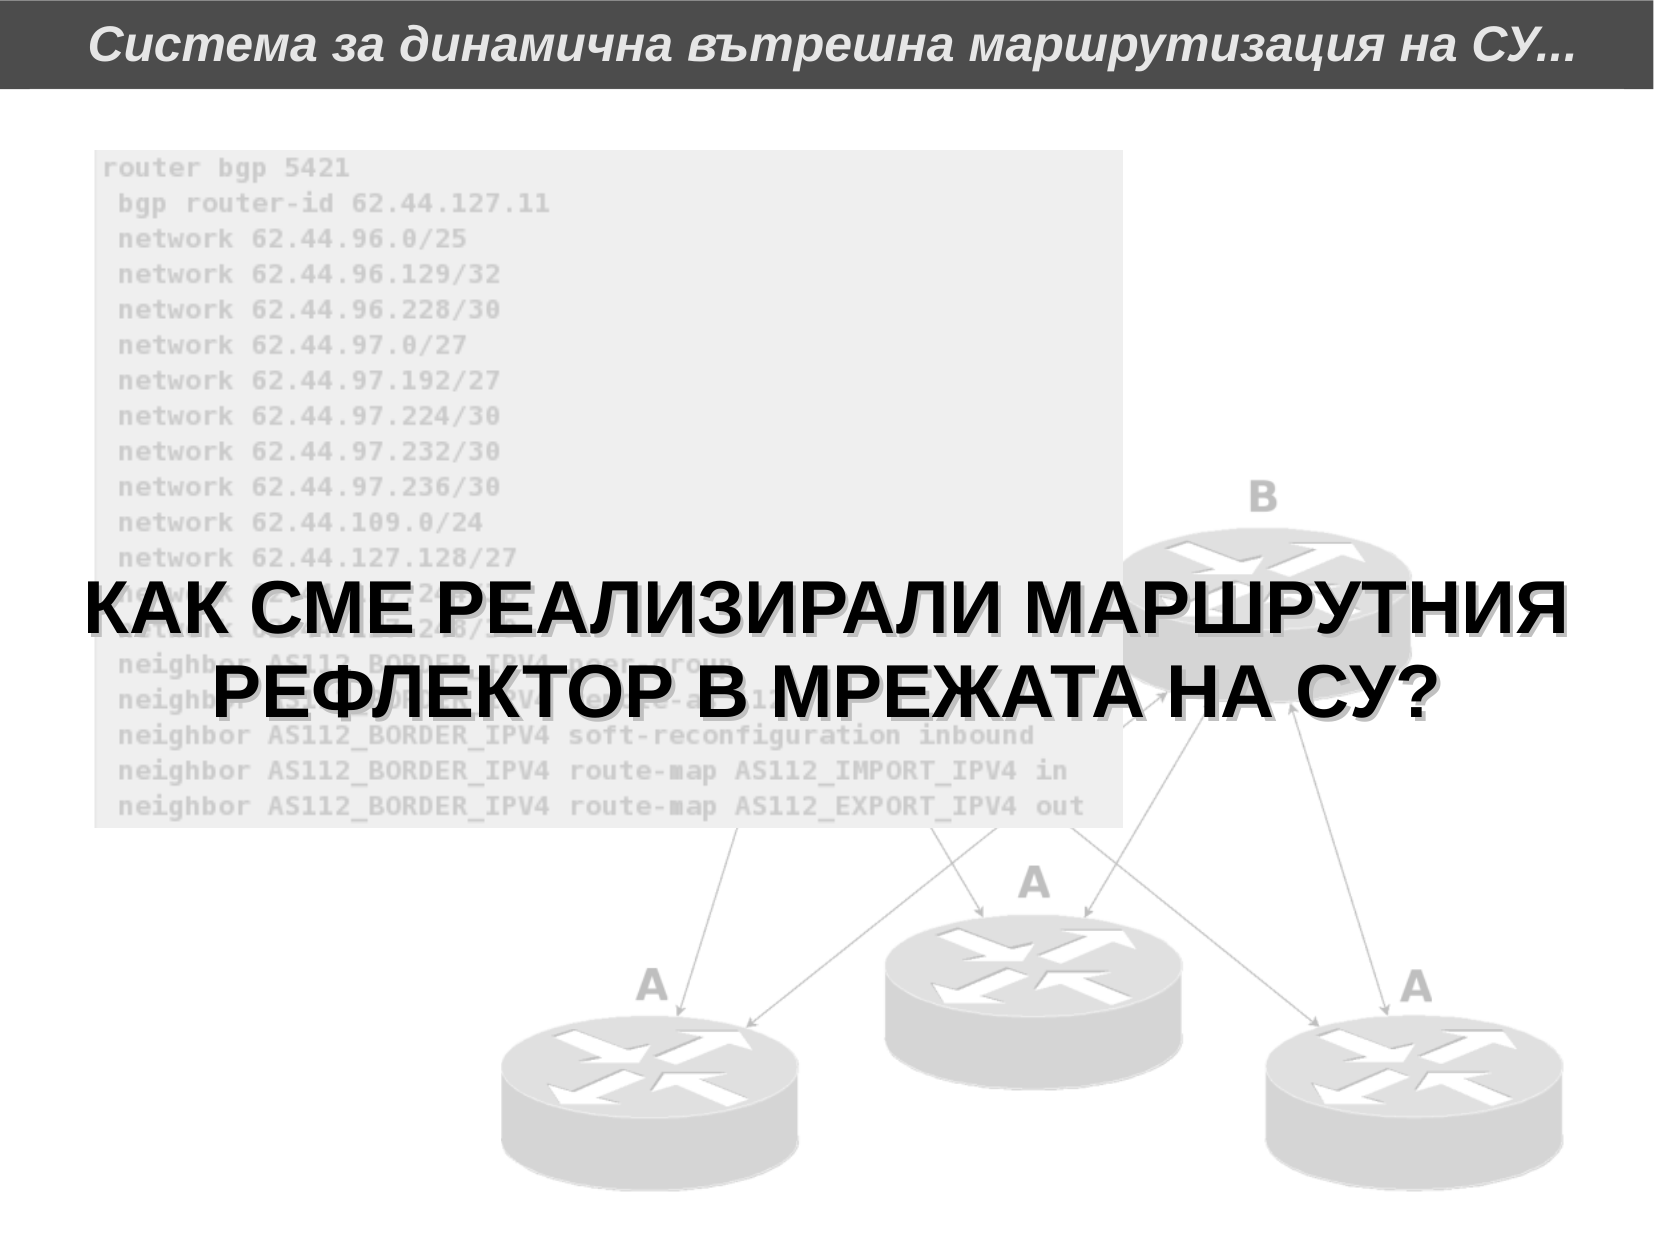

Система за динамична вътрешна маршрутизация на СУ...
КАК СМЕ РЕАЛИЗИРАЛИ МАРШРУТНИЯ РЕФЛЕКТОР В МРЕЖАТА НА СУ?